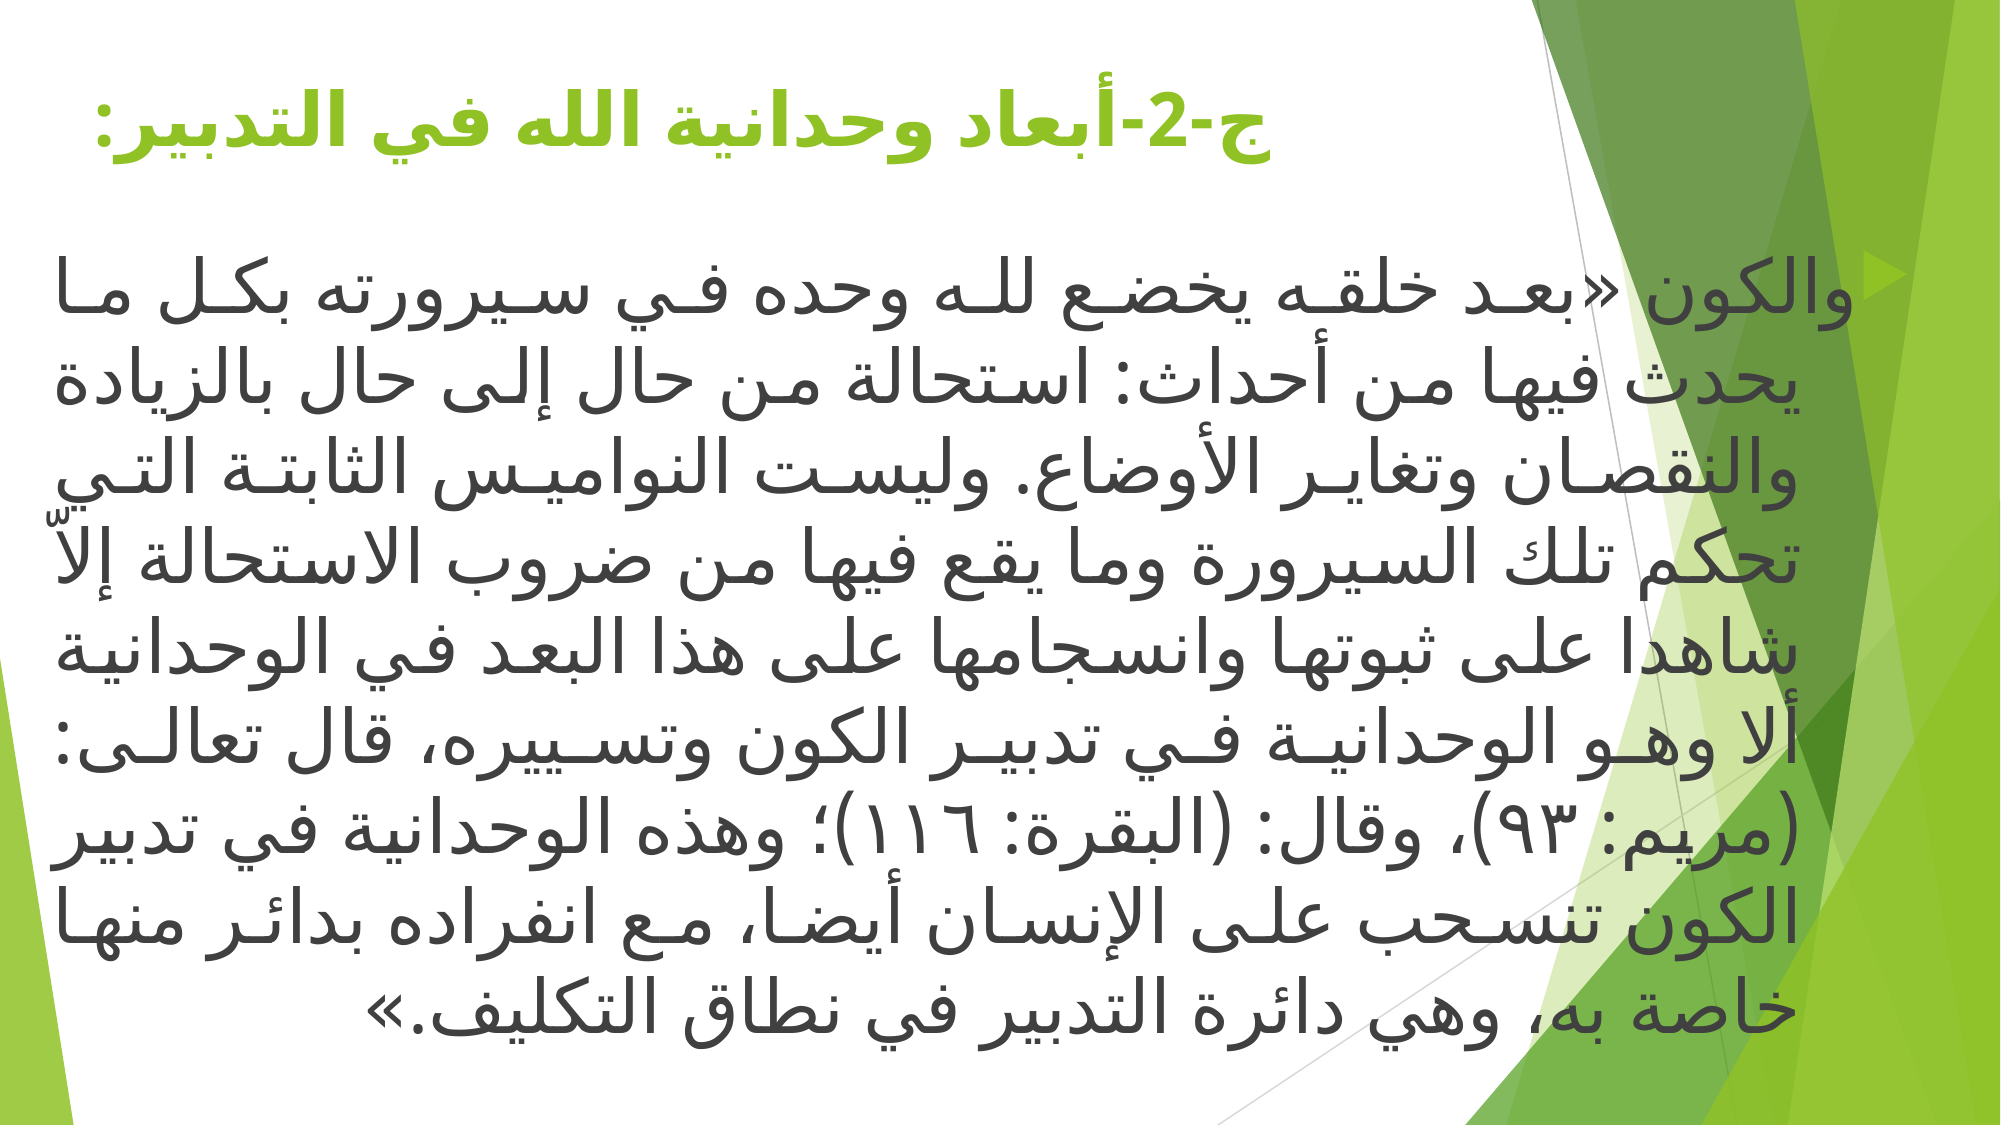

# ج-2-أبعاد وحدانية الله في التدبير:
والكون «بعد خلقه يخضع لله وحده في سيرورته بكل ما يحدث فيها من أحداث: استحالة من حال إلى حال بالزيادة والنقصان وتغاير الأوضاع. وليست النواميس الثابتة التي تحكم تلك السيرورة وما يقع فيها من ضروب الاستحالة إلاّ شاهدا على ثبوتها وانسجامها على هذا البعد في الوحدانية ألا وهو الوحدانية في تدبير الكون وتسييره، قال تعالى: (مريم: ٩٣)، وقال: (البقرة: ١١٦)؛ وهذه الوحدانية في تدبير الكون تنسحب على الإنسان أيضا، مع انفراده بدائر منها خاصة به، وهي دائرة التدبير في نطاق التكليف.»